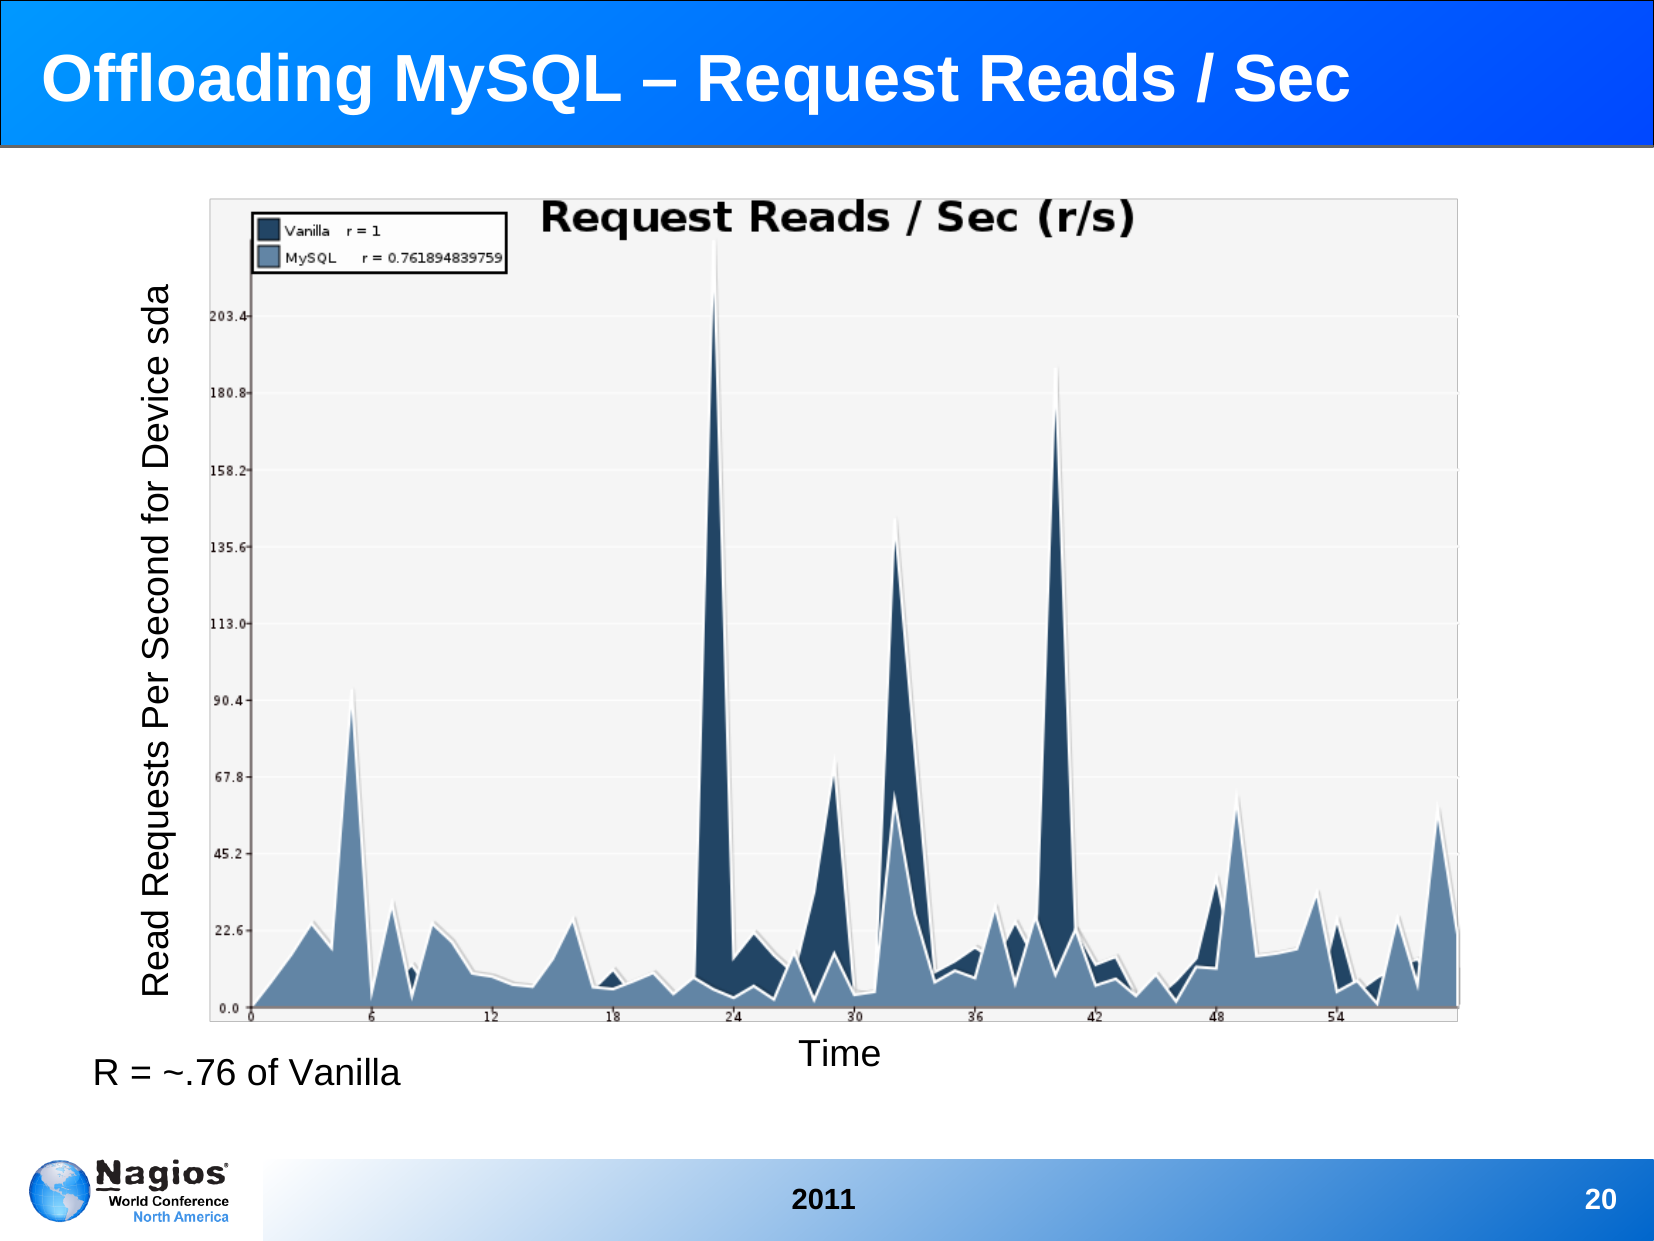

# Offloading MySQL – Request Reads / Sec
Read Requests Per Second for Device sda
Time
R = ~.76 of Vanilla
2011
20